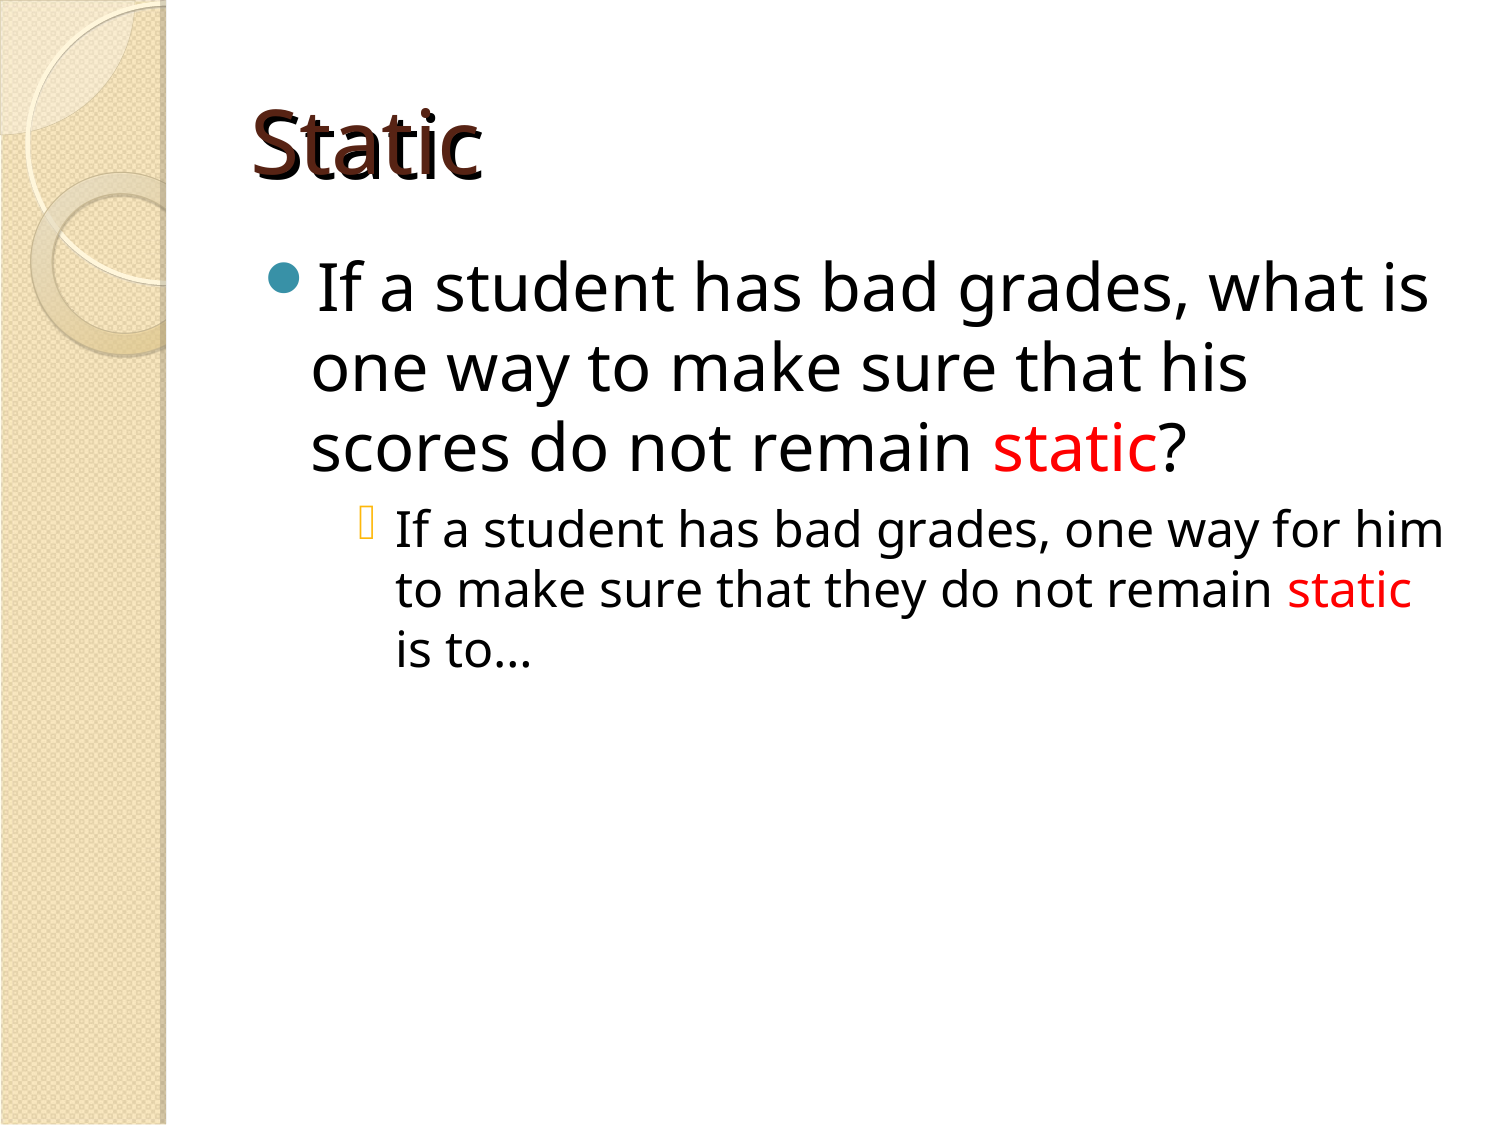

# Static
If a student has bad grades, what is one way to make sure that his scores do not remain static?
If a student has bad grades, one way for him to make sure that they do not remain static is to…